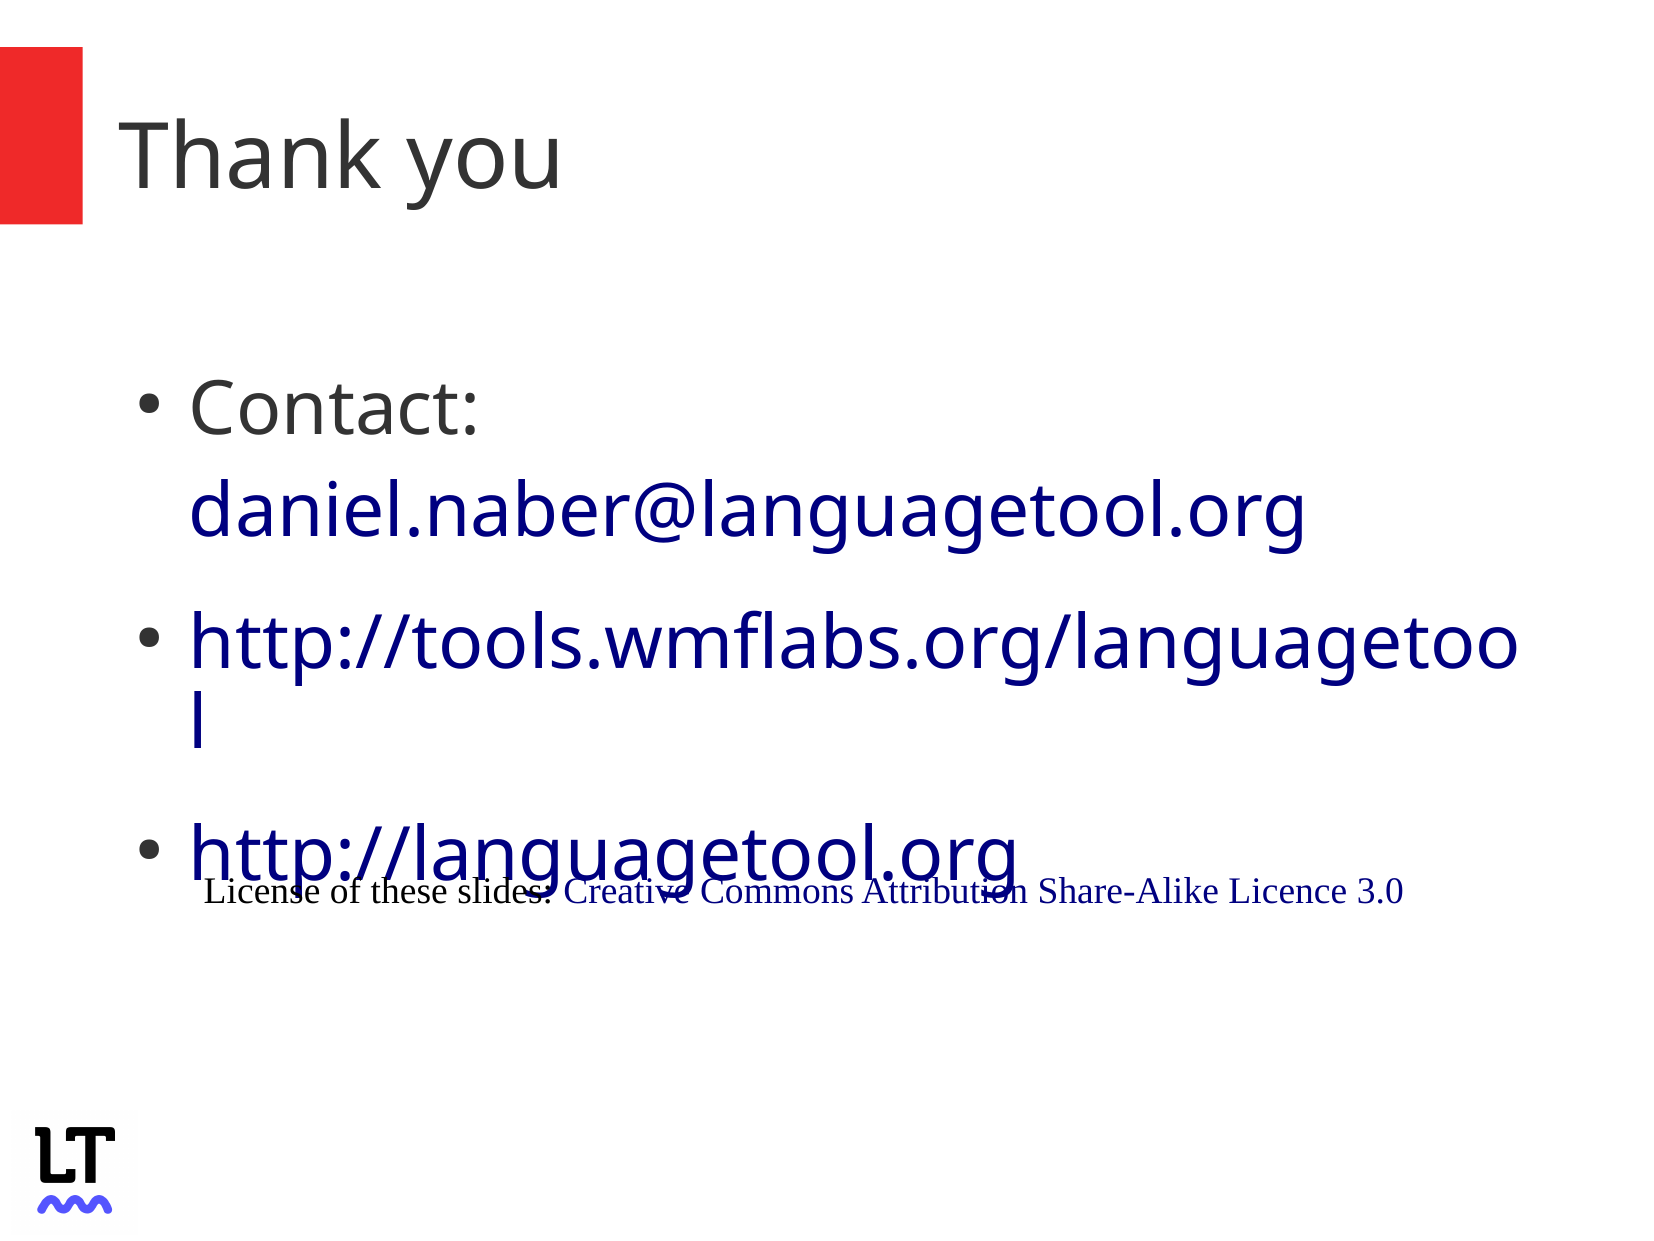

# Thank you
Contact: daniel.naber@languagetool.org
http://tools.wmflabs.org/languagetool
http://languagetool.org
License of these slides: Creative Commons Attribution Share-Alike Licence 3.0